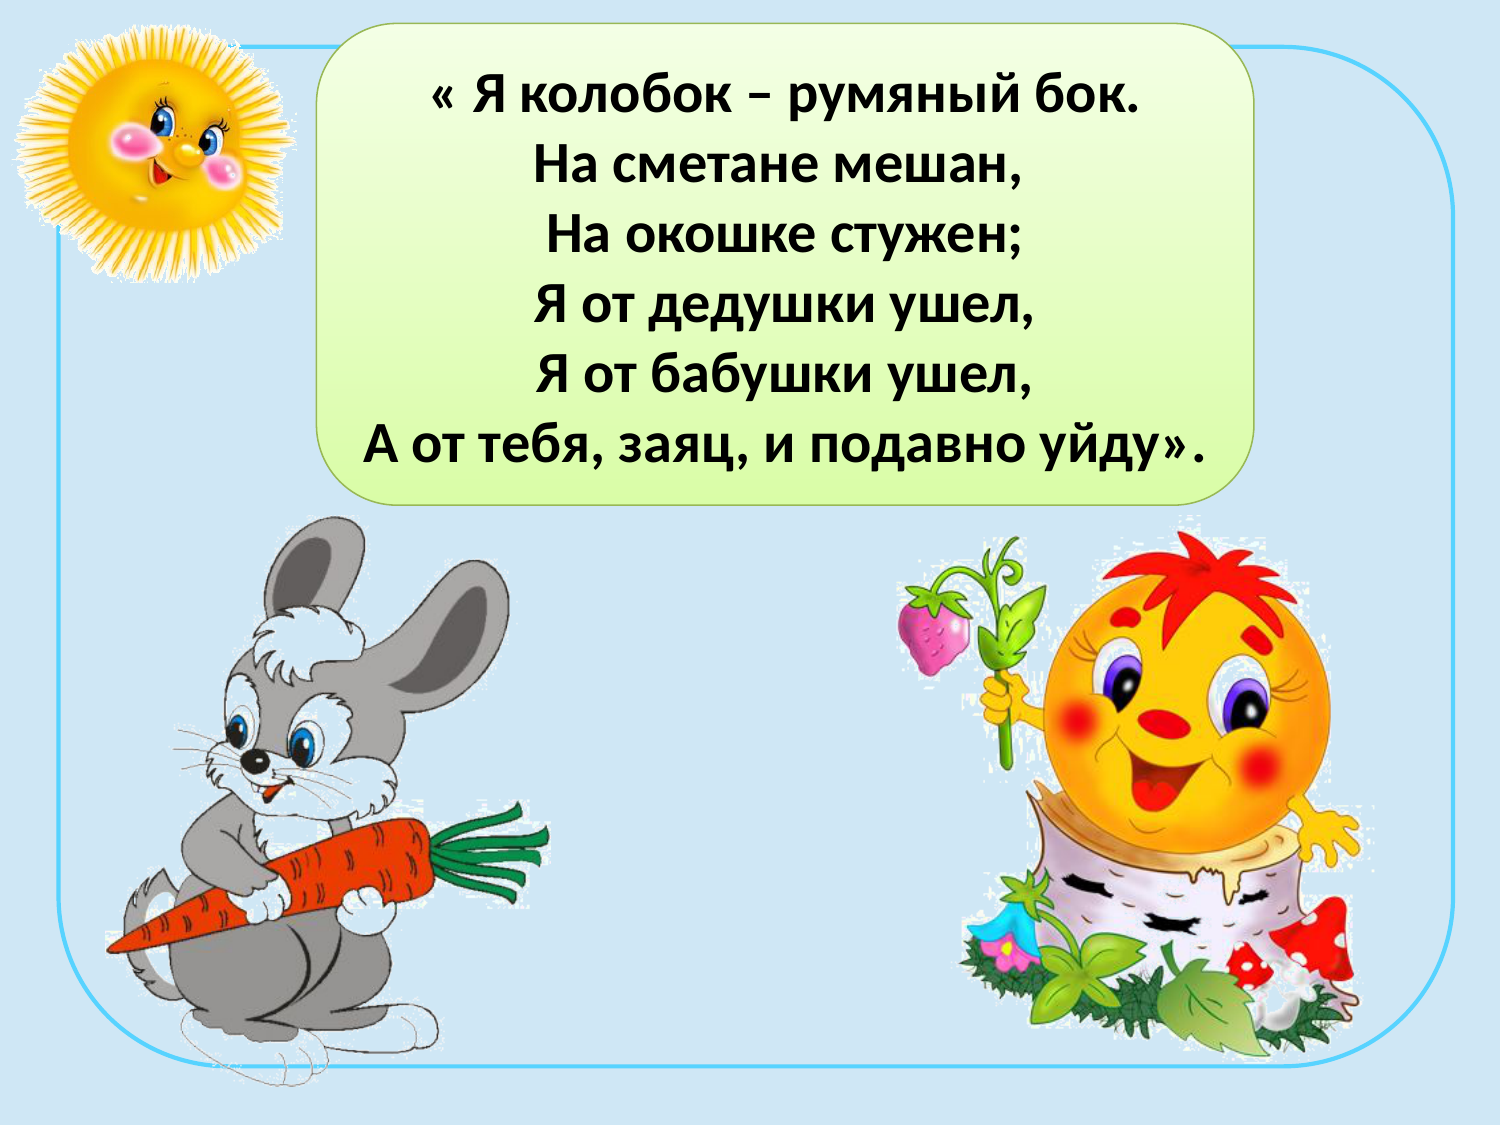

« Я колобок – румяный бок.
На сметане мешан,
На окошке стужен;
Я от дедушки ушел,
Я от бабушки ушел,
А от тебя, заяц, и подавно уйду».